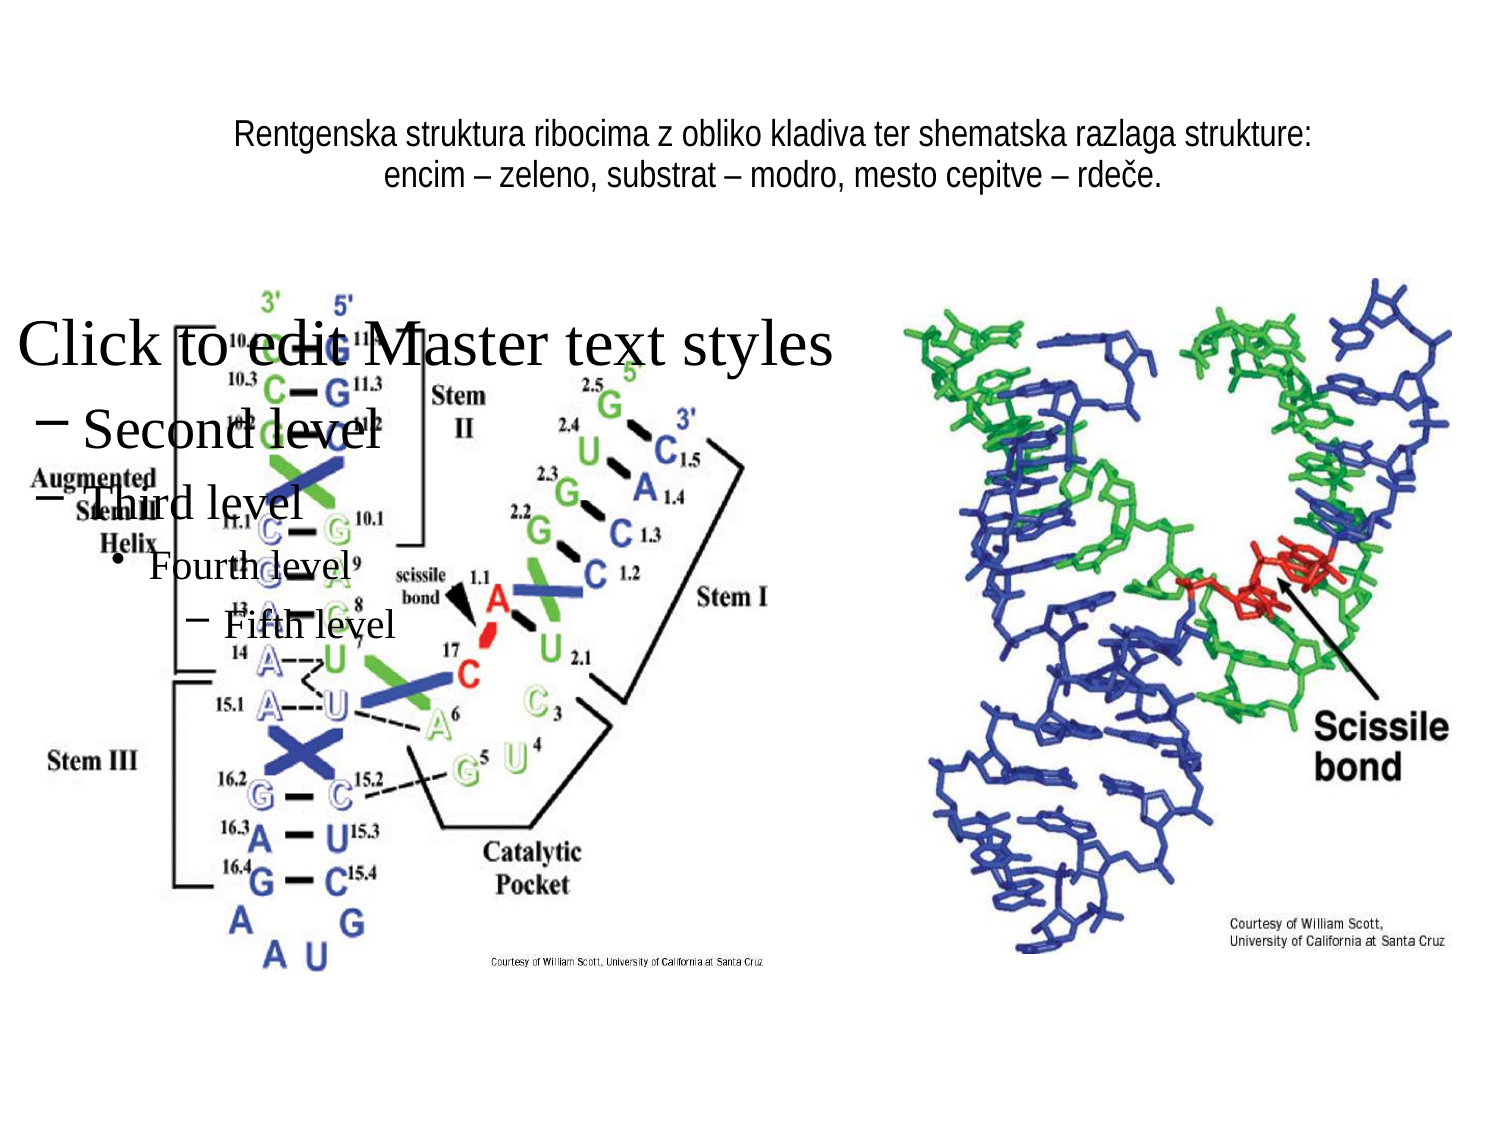

Rentgenska struktura ribocima z obliko kladiva ter shematska razlaga strukture:
encim – zeleno, substrat – modro, mesto cepitve – rdeče.
Click to edit Master text styles
Second level
Third level
Fourth level
Fifth level